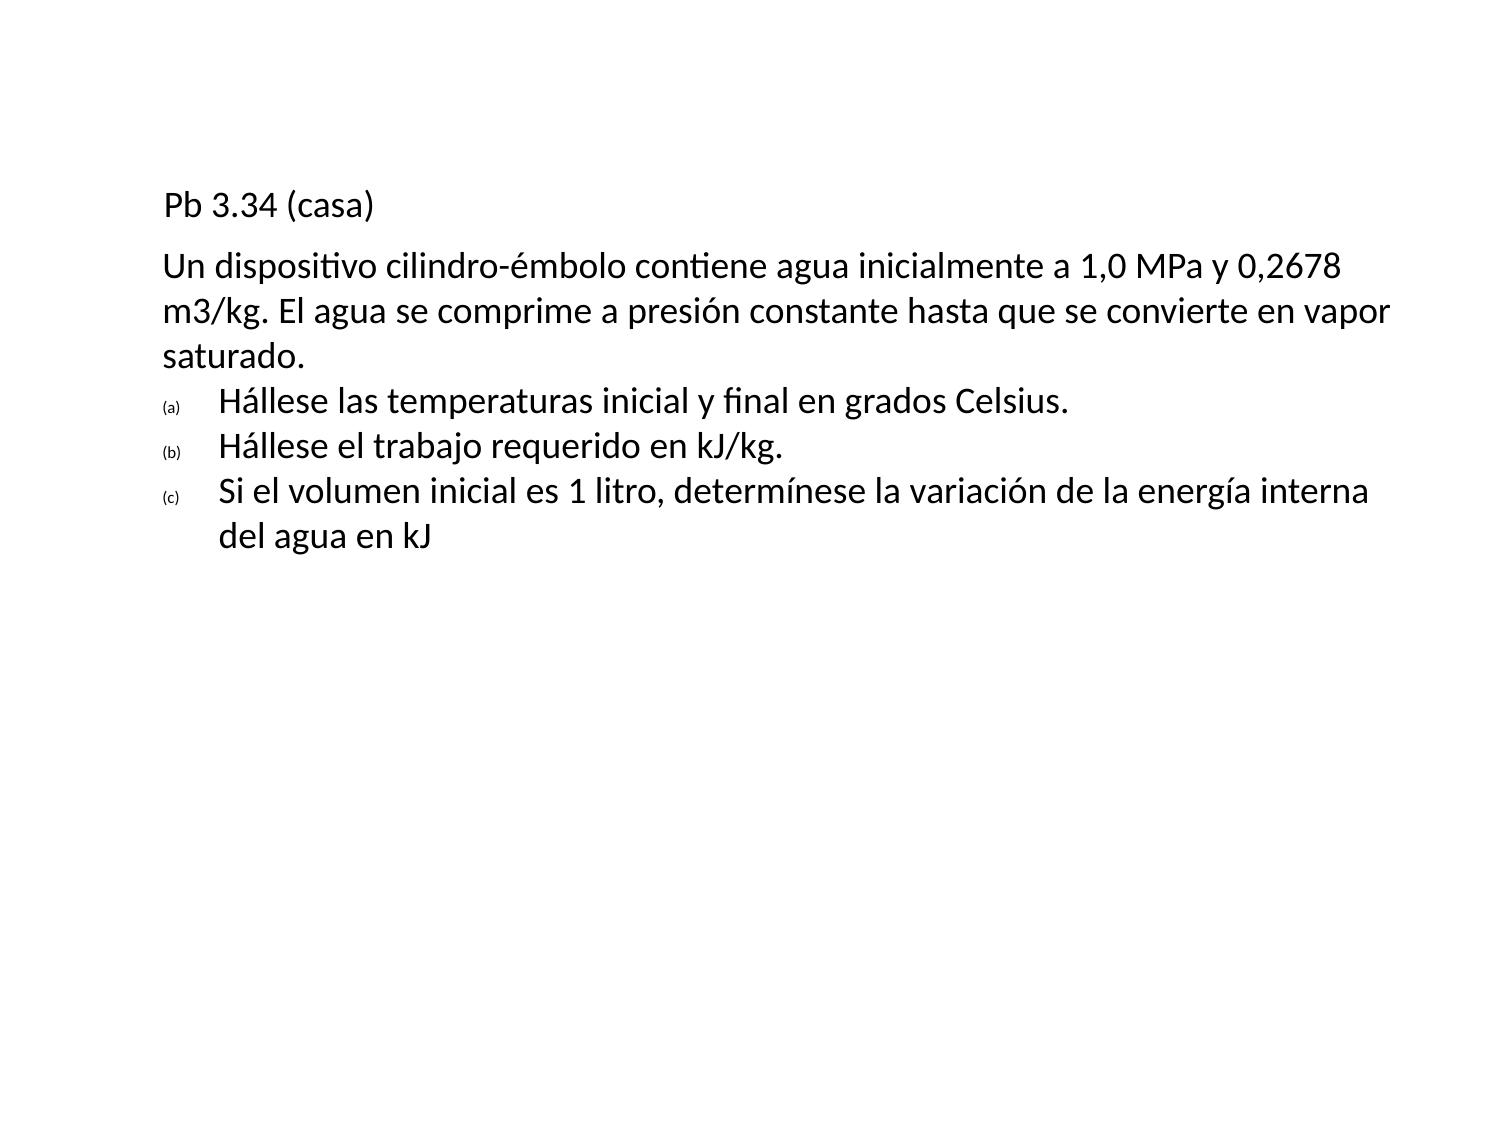

Pb 3.34 (casa)
Un dispositivo cilindro-émbolo contiene agua inicialmente a 1,0 MPa y 0,2678 m3/kg. El agua se comprime a presión constante hasta que se convierte en vapor saturado.
Hállese las temperaturas inicial y final en grados Celsius.
Hállese el trabajo requerido en kJ/kg.
Si el volumen inicial es 1 litro, determínese la variación de la energía interna del agua en kJ